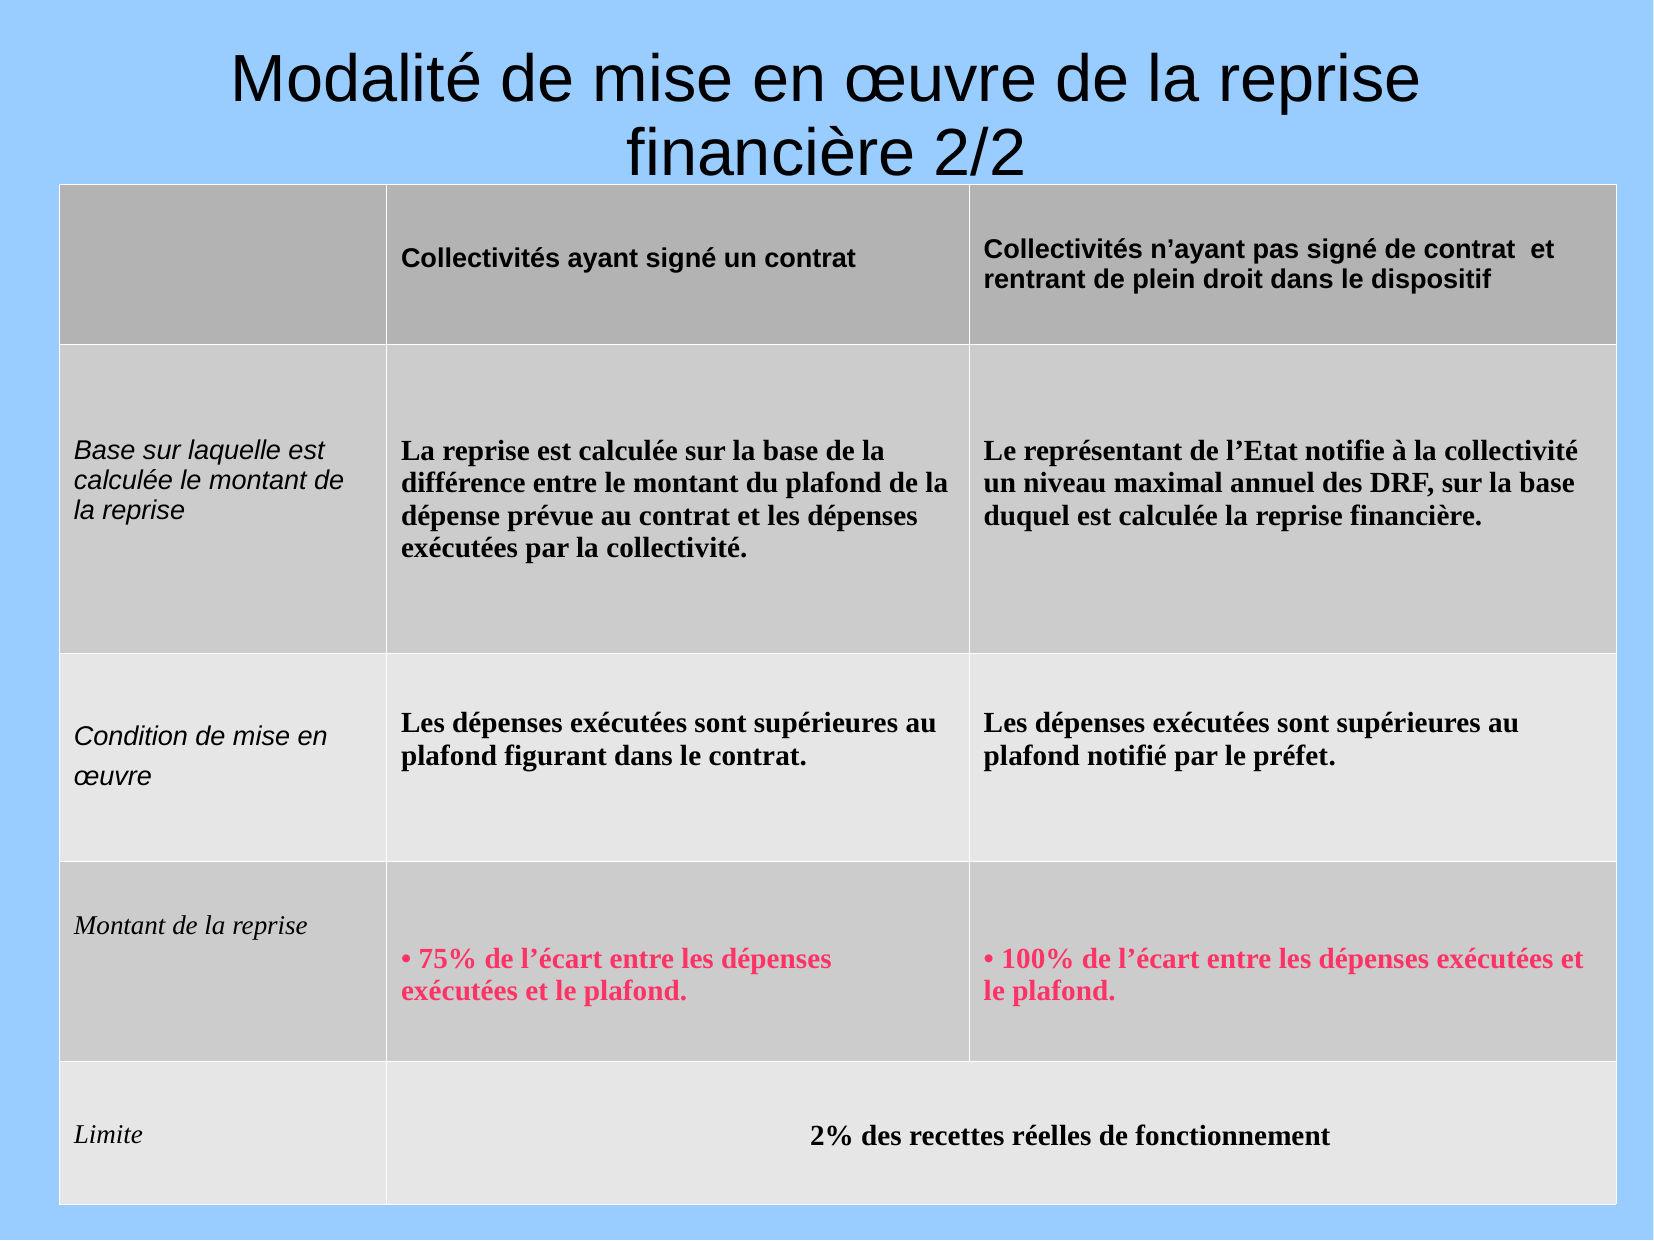

# Modalité de mise en œuvre de la reprise financière 2/2
| | Collectivités ayant signé un contrat | Collectivités n’ayant pas signé de contrat et rentrant de plein droit dans le dispositif |
| --- | --- | --- |
| Base sur laquelle est calculée le montant de la reprise | La reprise est calculée sur la base de la différence entre le montant du plafond de la dépense prévue au contrat et les dépenses exécutées par la collectivité. | Le représentant de l’Etat notifie à la collectivité un niveau maximal annuel des DRF, sur la base duquel est calculée la reprise financière. |
| Condition de mise en œuvre | Les dépenses exécutées sont supérieures au plafond figurant dans le contrat. | Les dépenses exécutées sont supérieures au plafond notifié par le préfet. |
| Montant de la reprise | • 75% de l’écart entre les dépenses exécutées et le plafond. | • 100% de l’écart entre les dépenses exécutées et le plafond. |
| Limite | 2% des recettes réelles de fonctionnement | |
Préfecture de la Guadeloupe DCL 2018